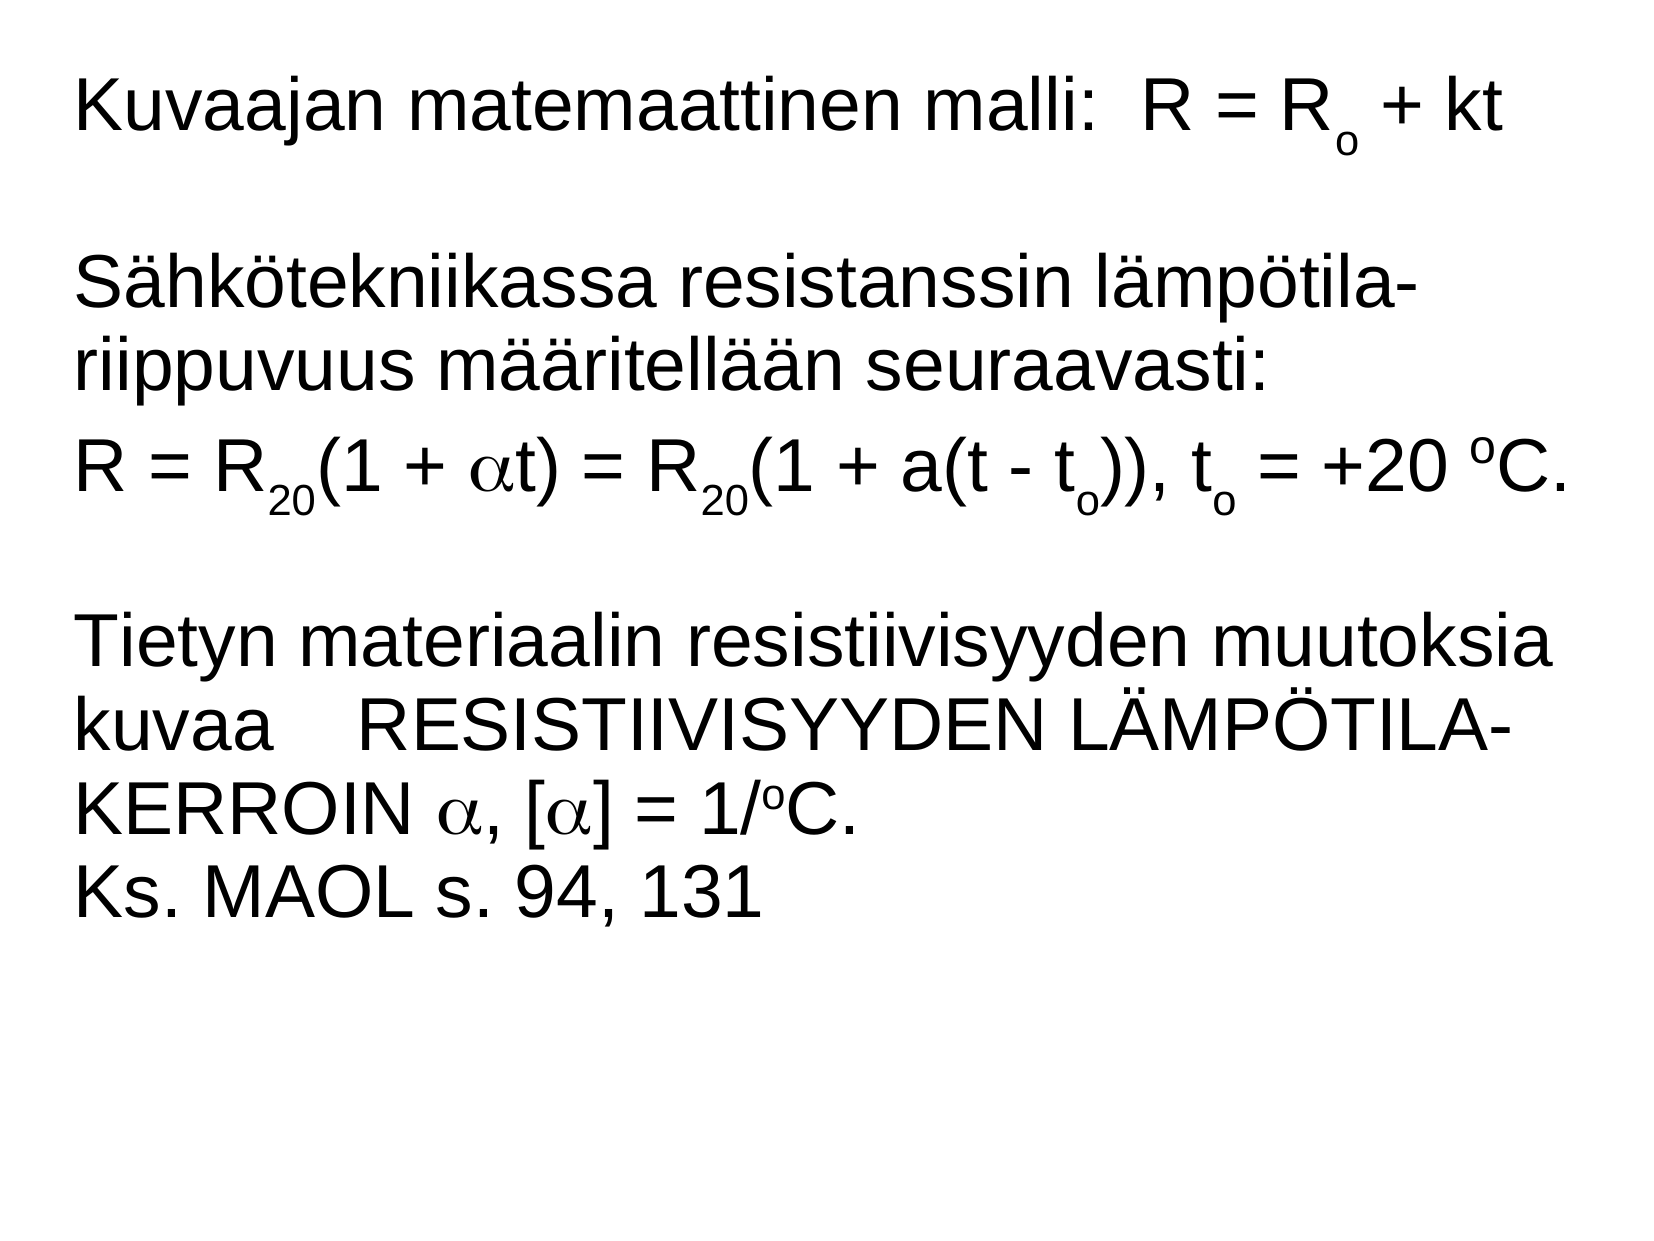

Kuvaajan matemaattinen malli: R = Ro + kt
Sähkötekniikassa resistanssin lämpötila-riippuvuus määritellään seuraavasti:
R = R20(1 + t) = R20(1 + a(t - to)), to = +20 oC.
Tietyn materiaalin resistiivisyyden muutoksia kuvaa RESISTIIVISYYDEN LÄMPÖTILA-KERROIN , [] = 1/oC.
Ks. MAOL s. 94, 131